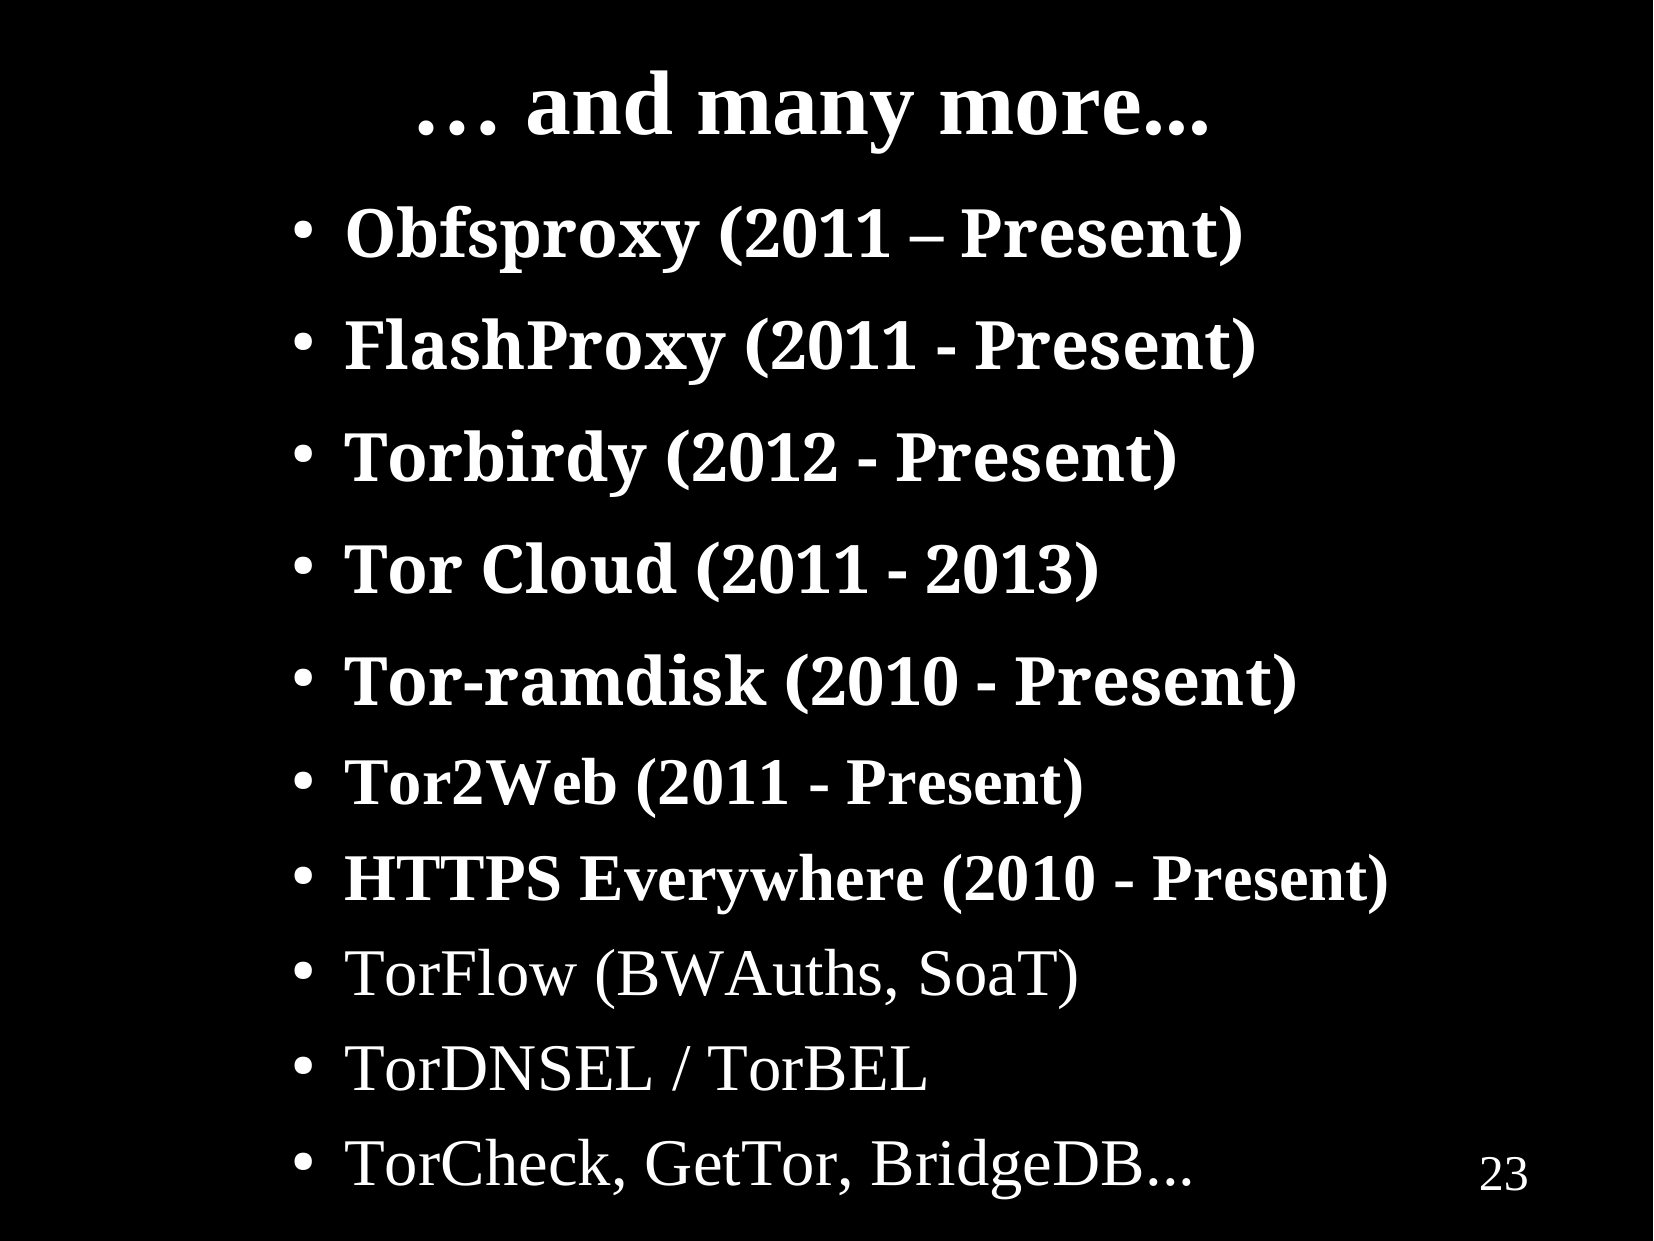

# … and many more...
Obfsproxy (2011 – Present)
FlashProxy (2011 - Present)
Torbirdy (2012 - Present)
Tor Cloud (2011 - 2013)
Tor-ramdisk (2010 - Present)
Tor2Web (2011 - Present)
HTTPS Everywhere (2010 - Present)
TorFlow (BWAuths, SoaT)
TorDNSEL / TorBEL
TorCheck, GetTor, BridgeDB...